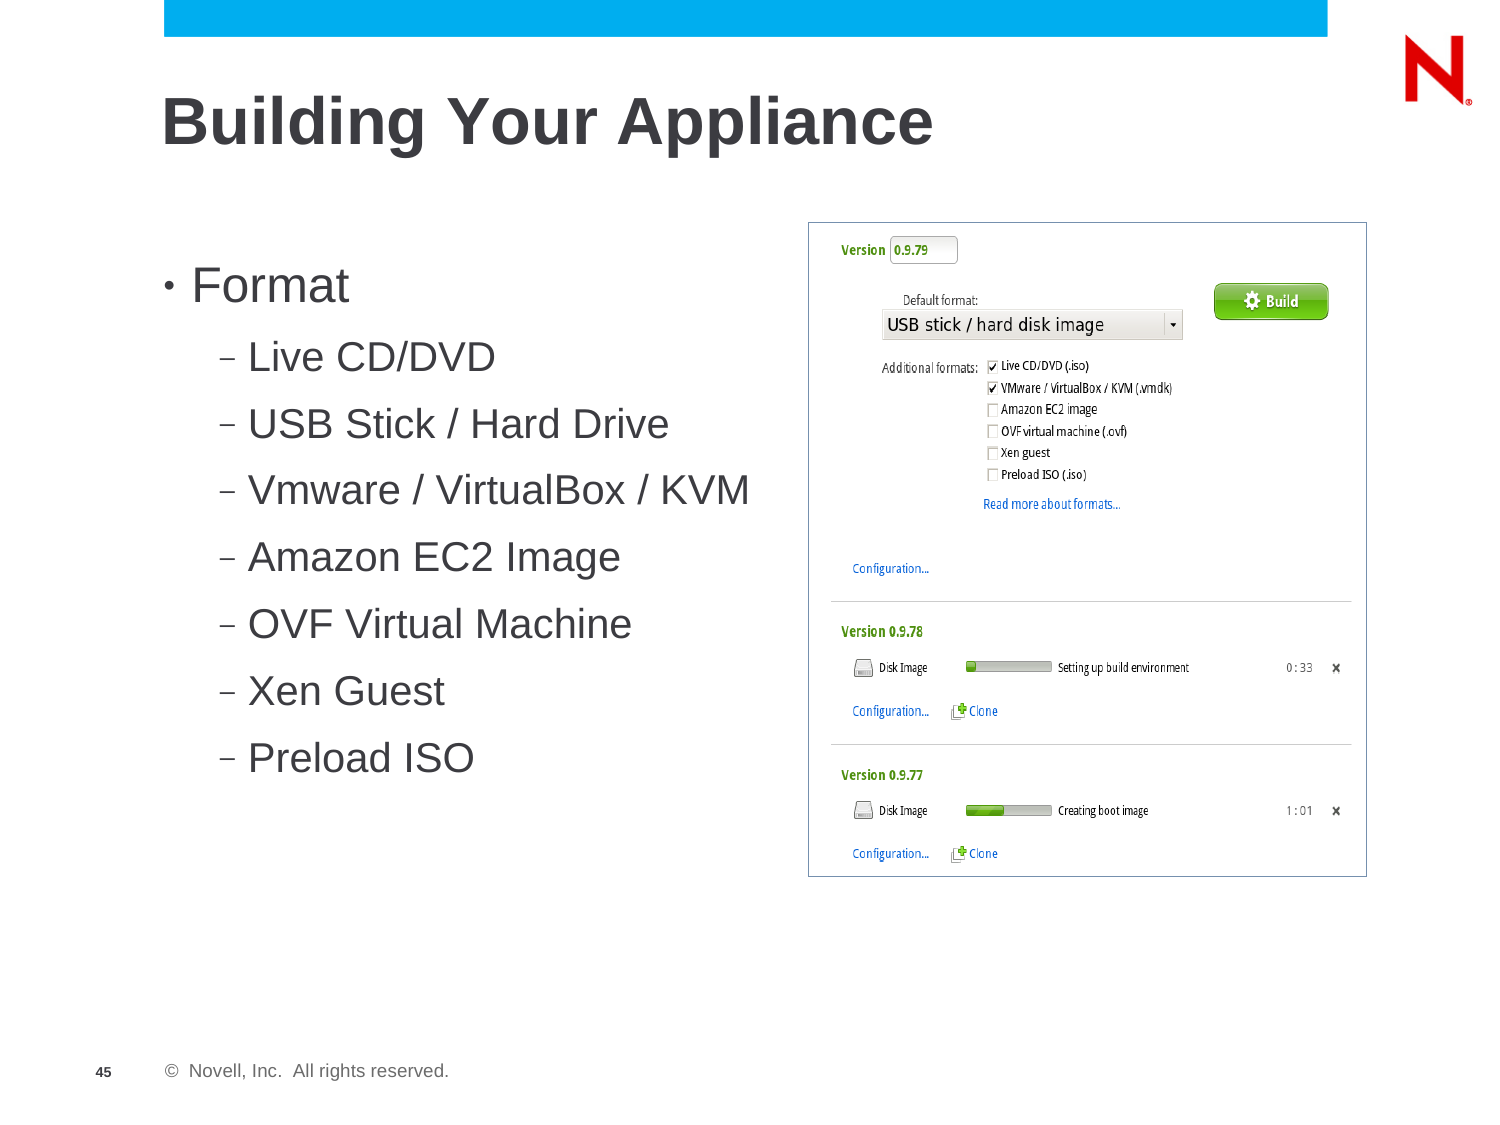

# Building Your Appliance
Format
Live CD/DVD
USB Stick / Hard Drive
Vmware / VirtualBox / KVM
Amazon EC2 Image
OVF Virtual Machine
Xen Guest
Preload ISO